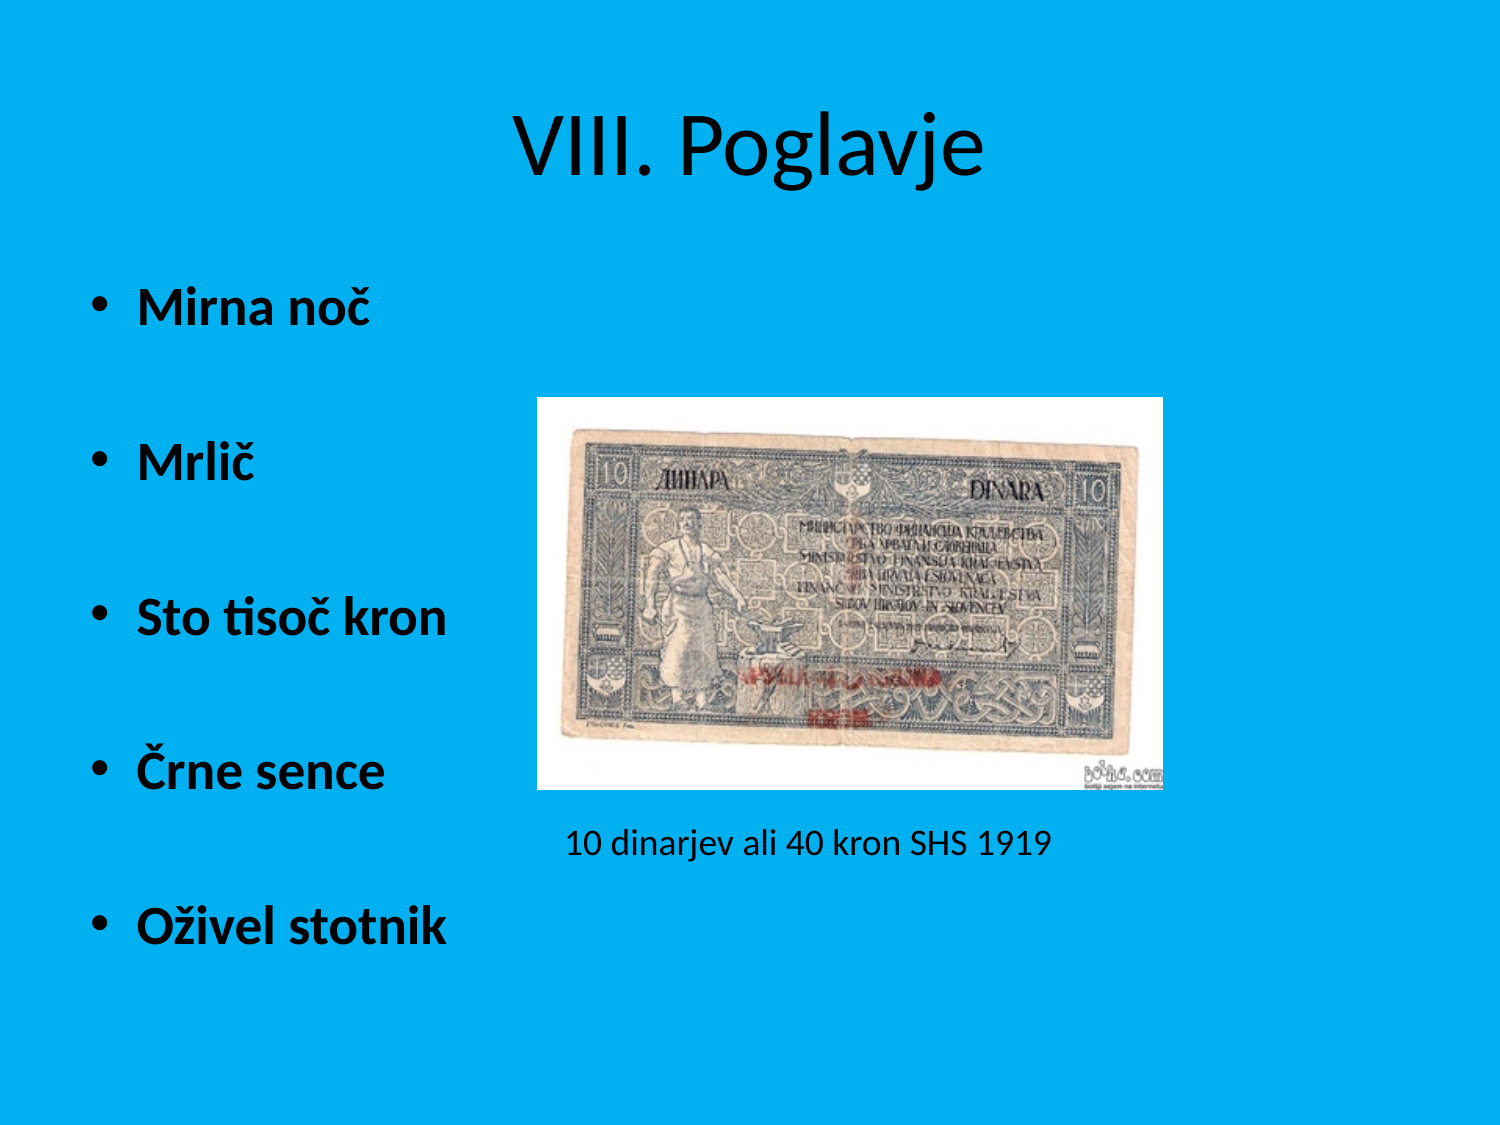

# VIII. Poglavje
Mirna noč
Mrlič
Sto tisoč kron
Črne sence
Oživel stotnik
10 dinarjev ali 40 kron SHS 1919